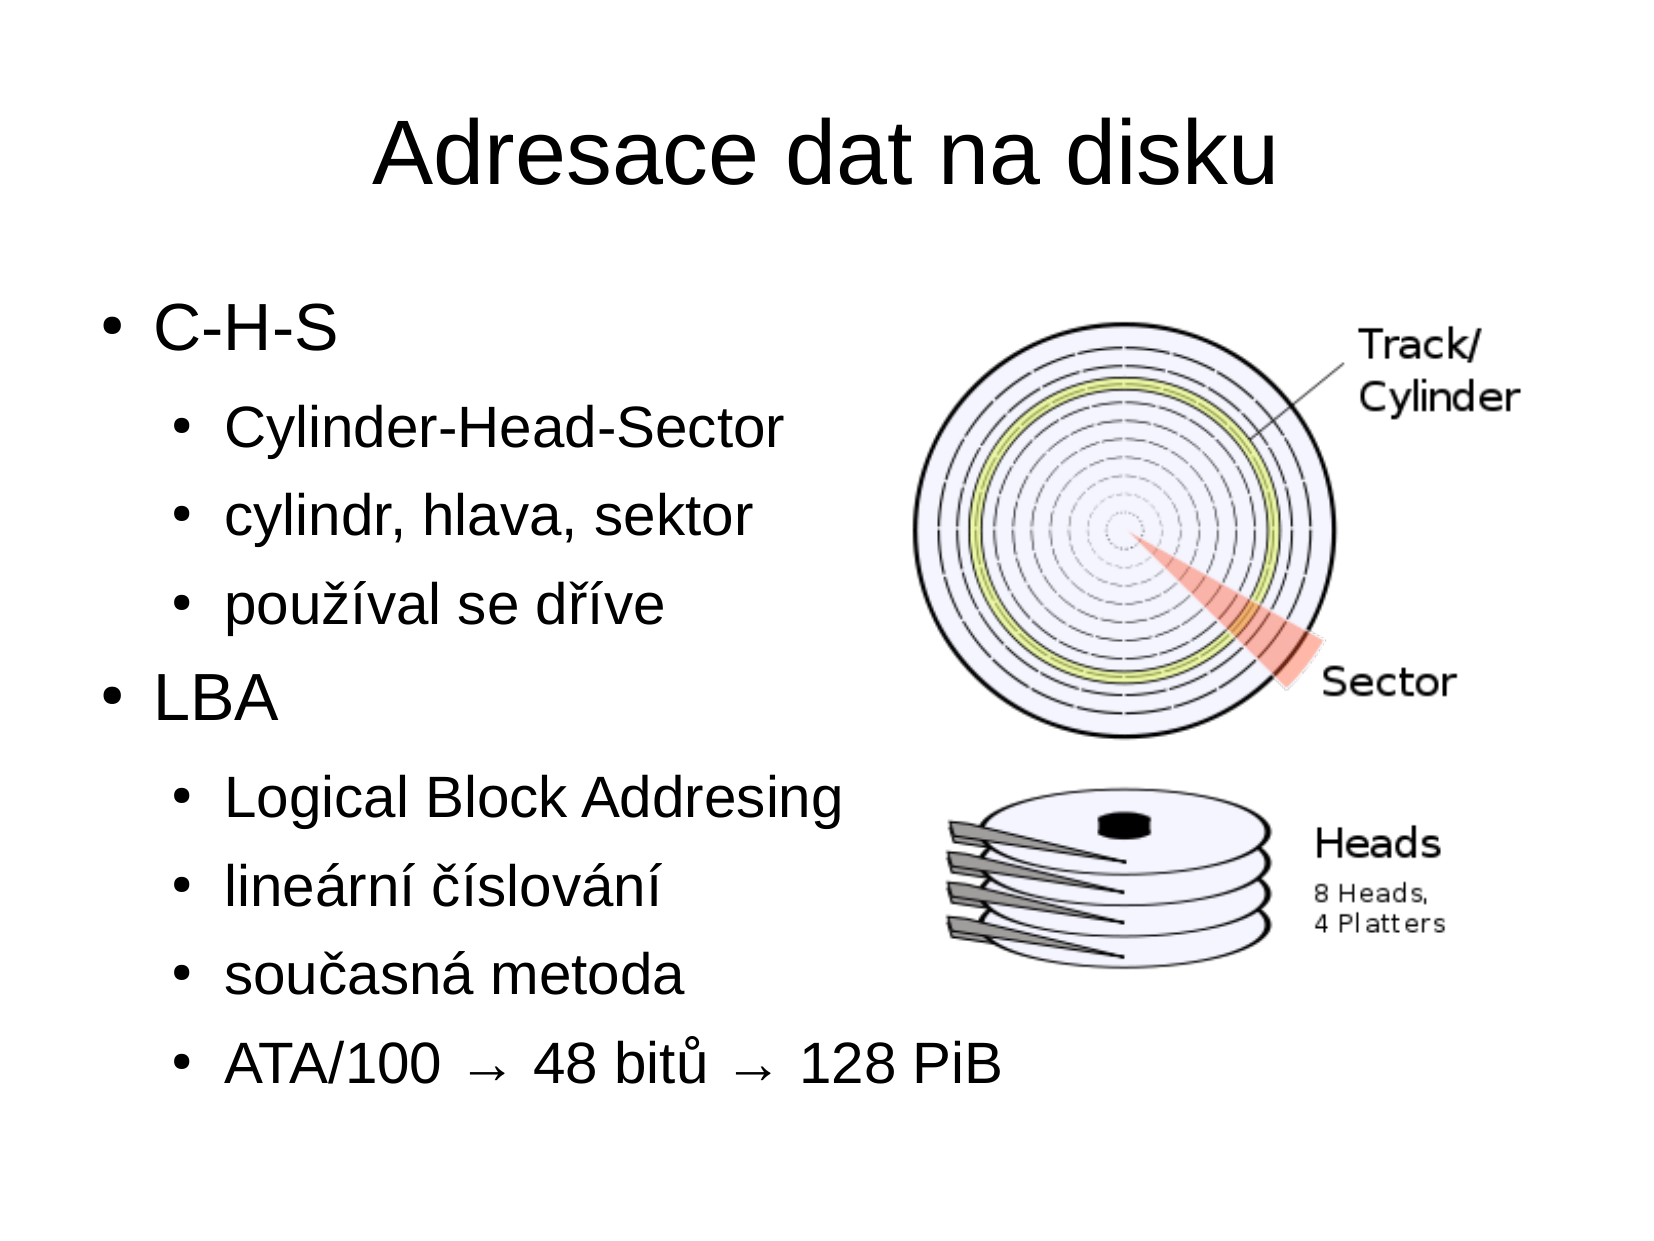

# Adresace dat na disku
C-H-S
Cylinder-Head-Sector
cylindr, hlava, sektor
používal se dříve
LBA
Logical Block Addresing
lineární číslování
současná metoda
ATA/100 → 48 bitů → 128 PiB